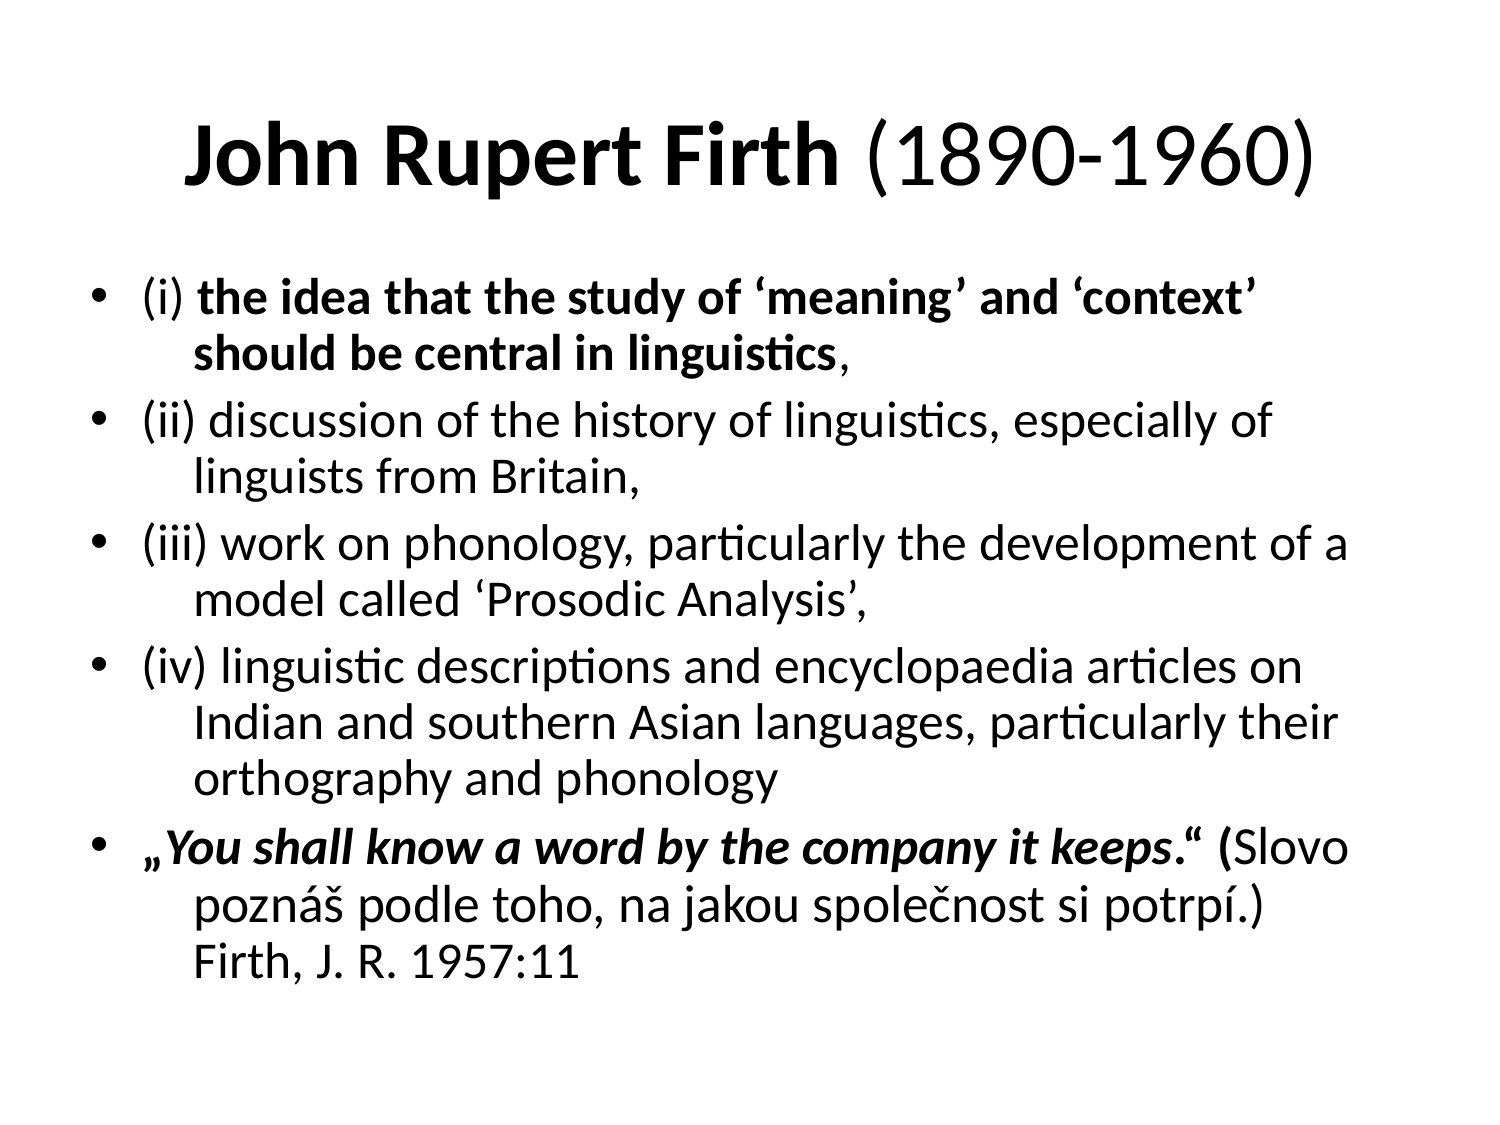

# John Rupert Firth (1890-1960)
(i) the idea that the study of ‘meaning’ and ‘context’ should be central in linguistics,
(ii) discussion of the history of linguistics, especially of linguists from Britain,
(iii) work on phonology, particularly the development of a model called ‘Prosodic Analysis’,
(iv) linguistic descriptions and encyclopaedia articles on Indian and southern Asian languages, particularly their orthography and phonology
„You shall know a word by the company it keeps.“ (Slovo poznáš podle toho, na jakou společnost si potrpí.) Firth, J. R. 1957:11